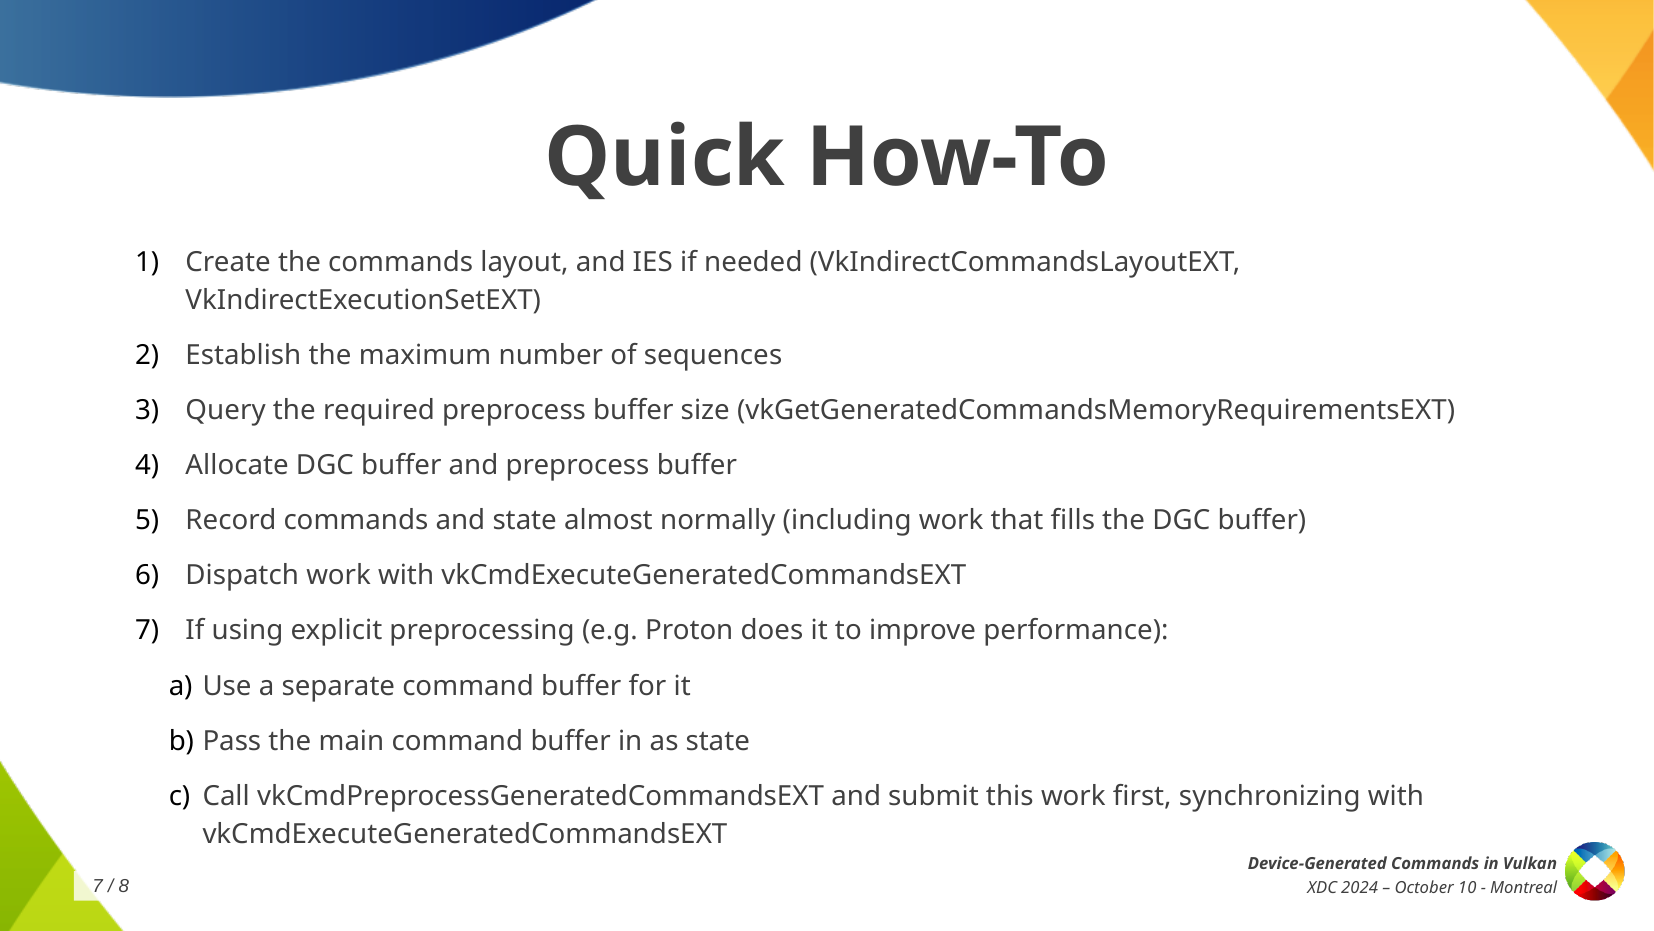

Quick How-To
# Create the commands layout, and IES if needed (VkIndirectCommandsLayoutEXT, VkIndirectExecutionSetEXT)
Establish the maximum number of sequences
Query the required preprocess buffer size (vkGetGeneratedCommandsMemoryRequirementsEXT)
Allocate DGC buffer and preprocess buffer
Record commands and state almost normally (including work that fills the DGC buffer)
Dispatch work with vkCmdExecuteGeneratedCommandsEXT
If using explicit preprocessing (e.g. Proton does it to improve performance):
Use a separate command buffer for it
Pass the main command buffer in as state
Call vkCmdPreprocessGeneratedCommandsEXT and submit this work first, synchronizing with vkCmdExecuteGeneratedCommandsEXT
Modify the Footer for the Title - Slide Deck Title
7
Modify the Footer for the Authors and Date - Andres Gomez, June 7, 2024